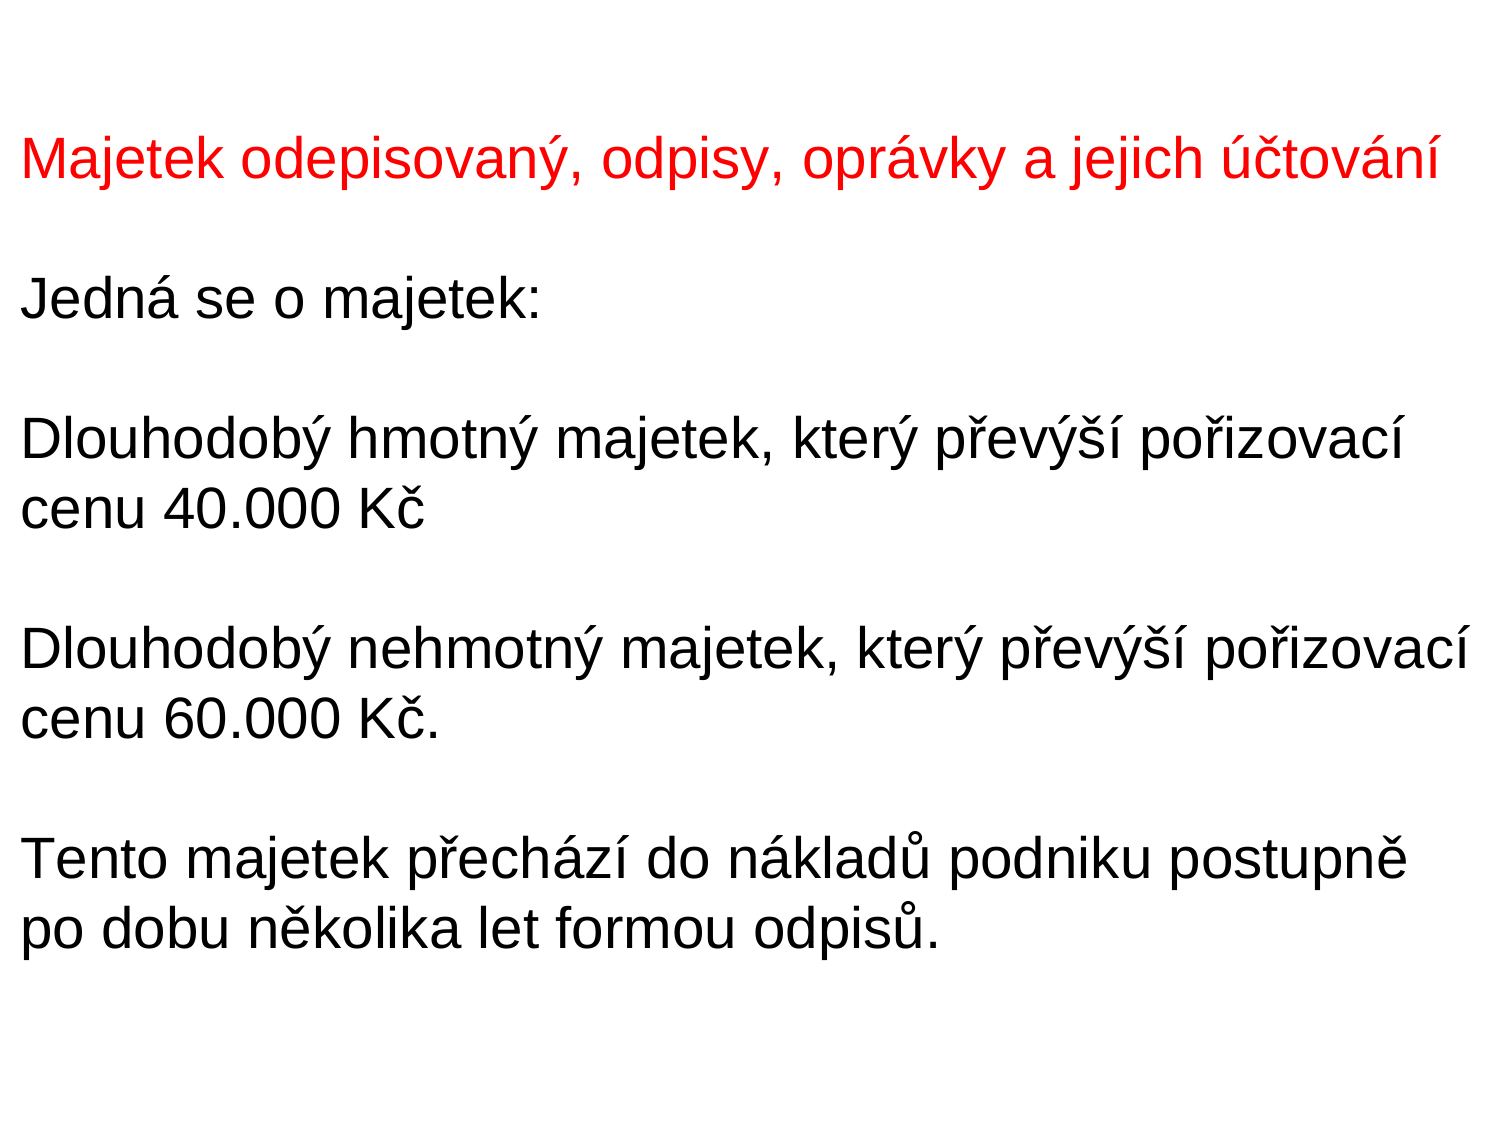

Majetek odepisovaný, odpisy, oprávky a jejich účtování
Jedná se o majetek:
Dlouhodobý hmotný majetek, který převýší pořizovací
cenu 40.000 Kč
Dlouhodobý nehmotný majetek, který převýší pořizovací
cenu 60.000 Kč.
Tento majetek přechází do nákladů podniku postupně
po dobu několika let formou odpisů.